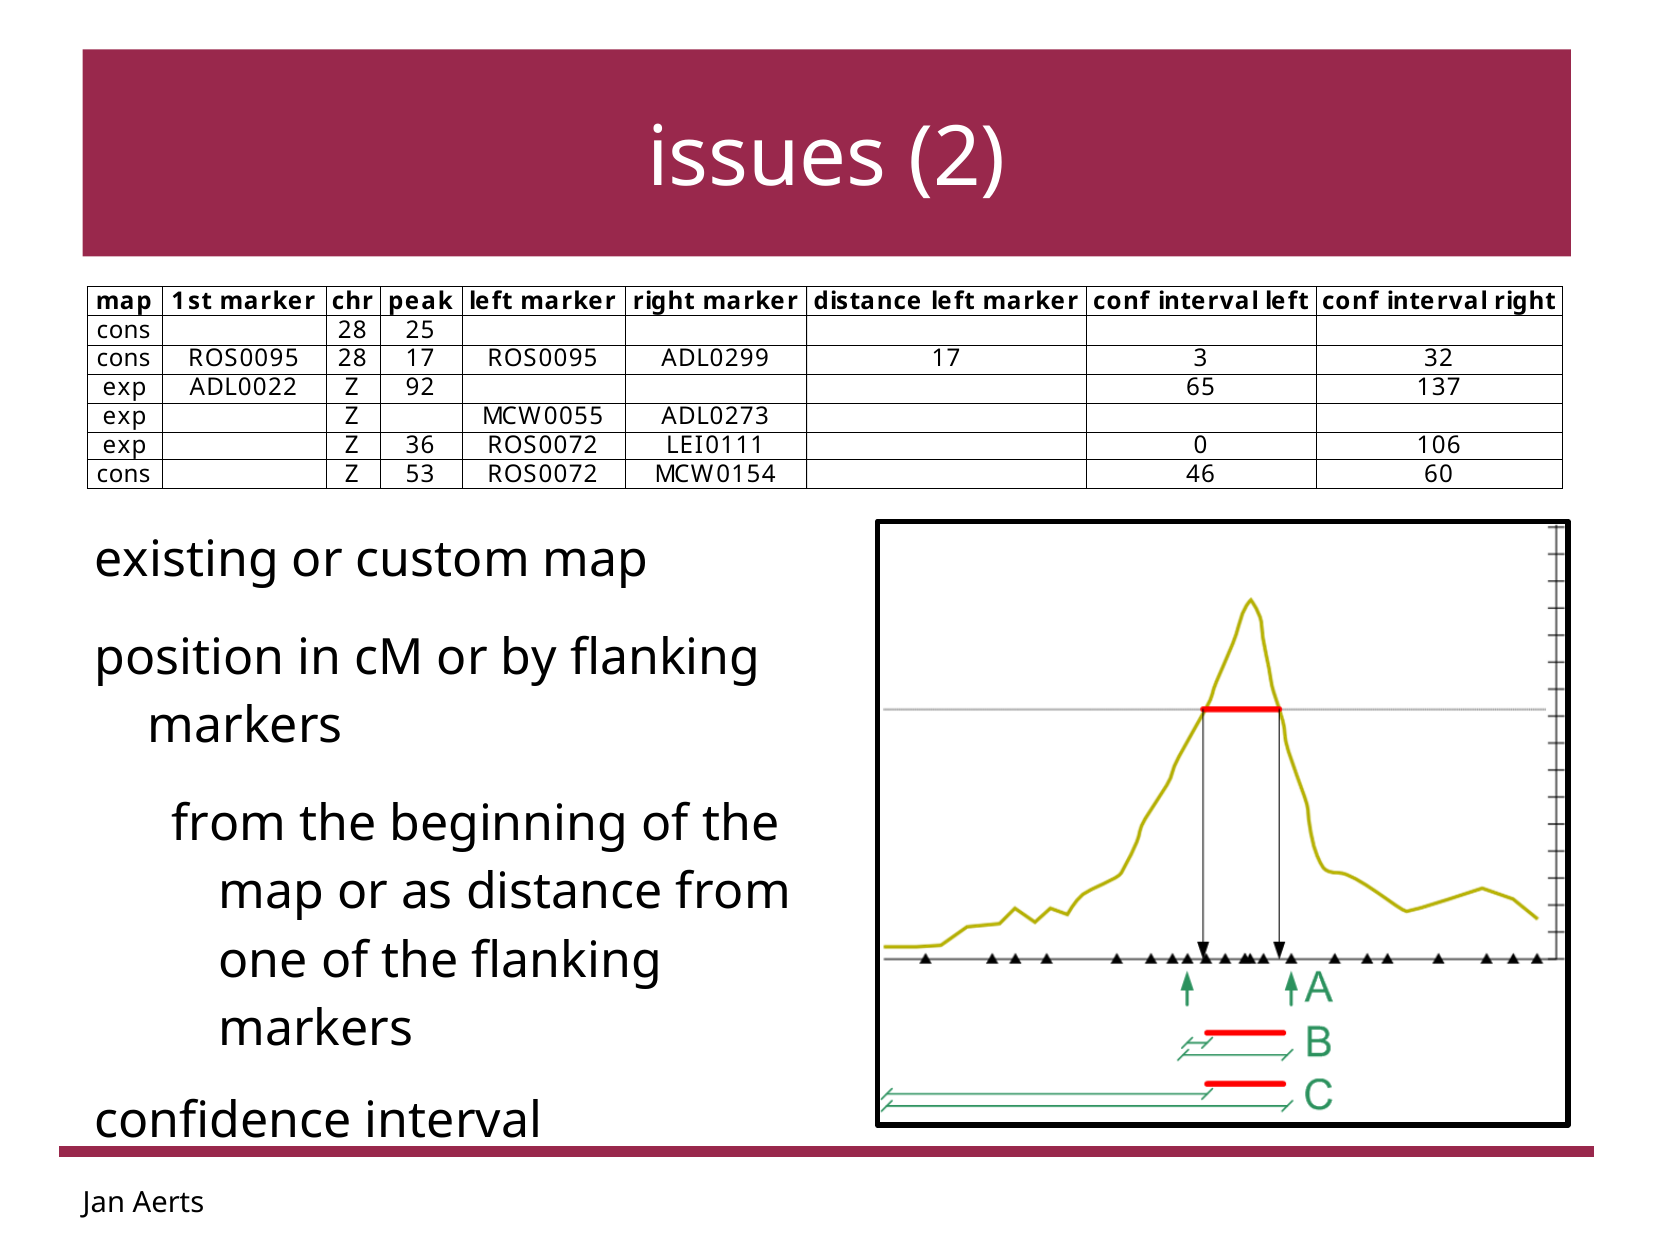

# issues (2)
existing or custom map
position in cM or by flanking markers
from the beginning of the map or as distance from one of the flanking markers
confidence interval